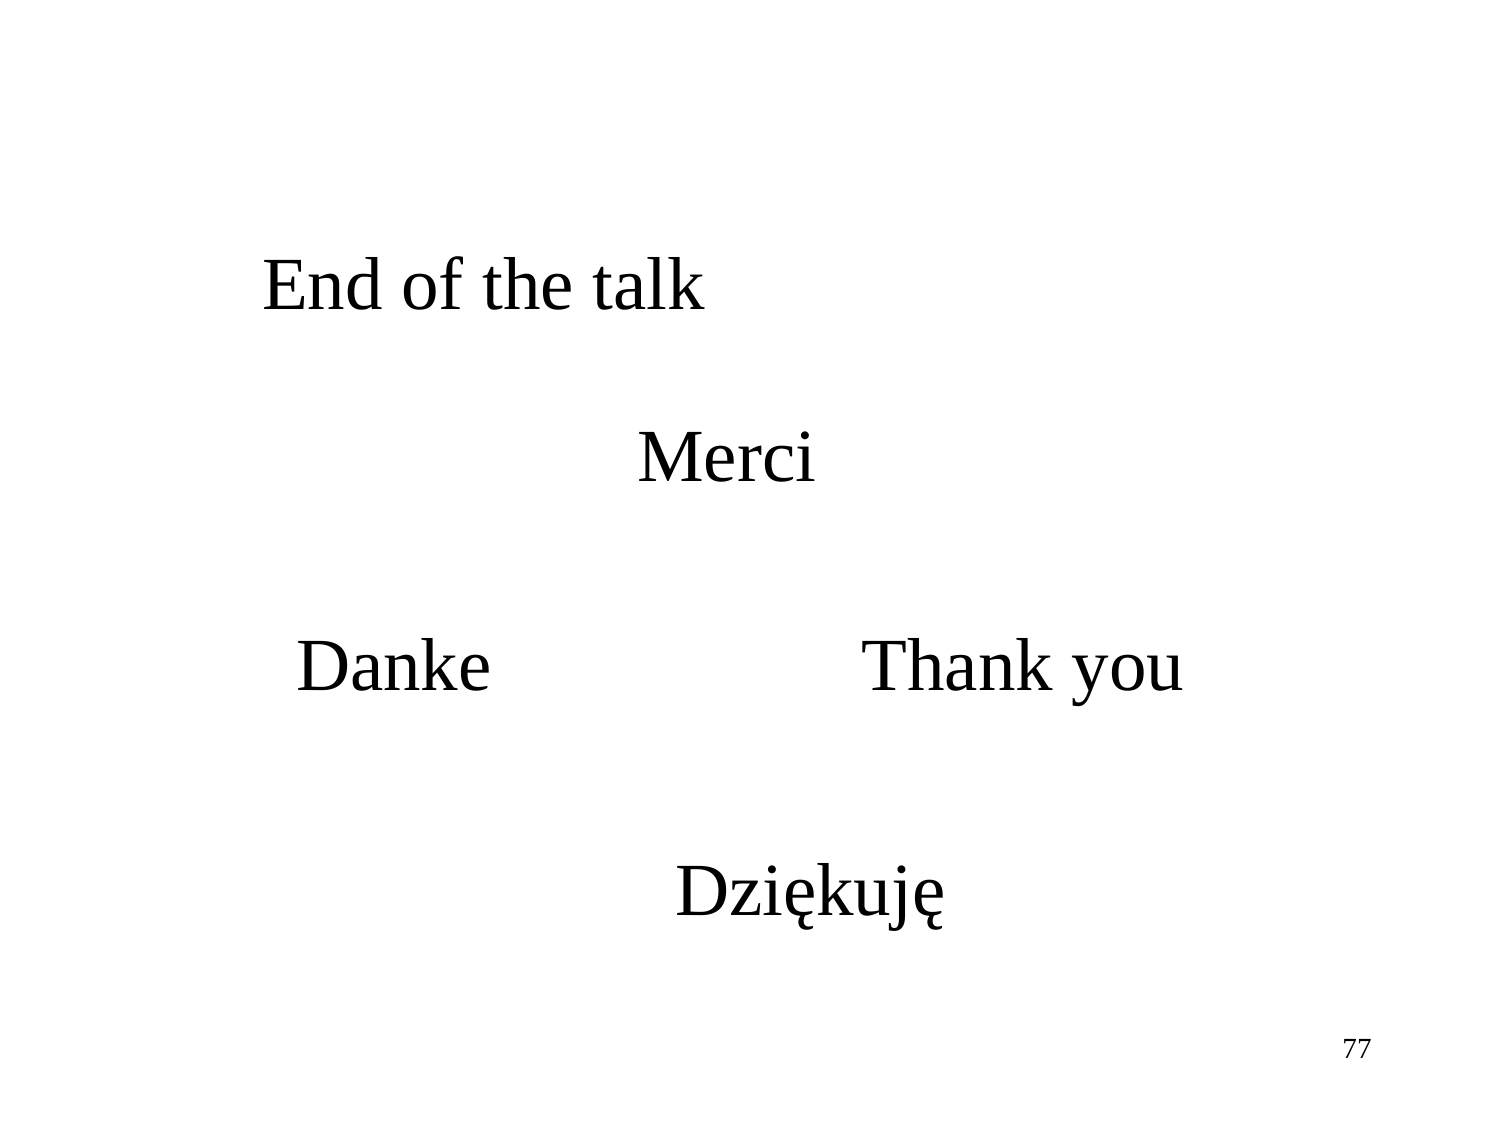

End of the talk
Merci
Danke
Thank you
Dziękuję
77